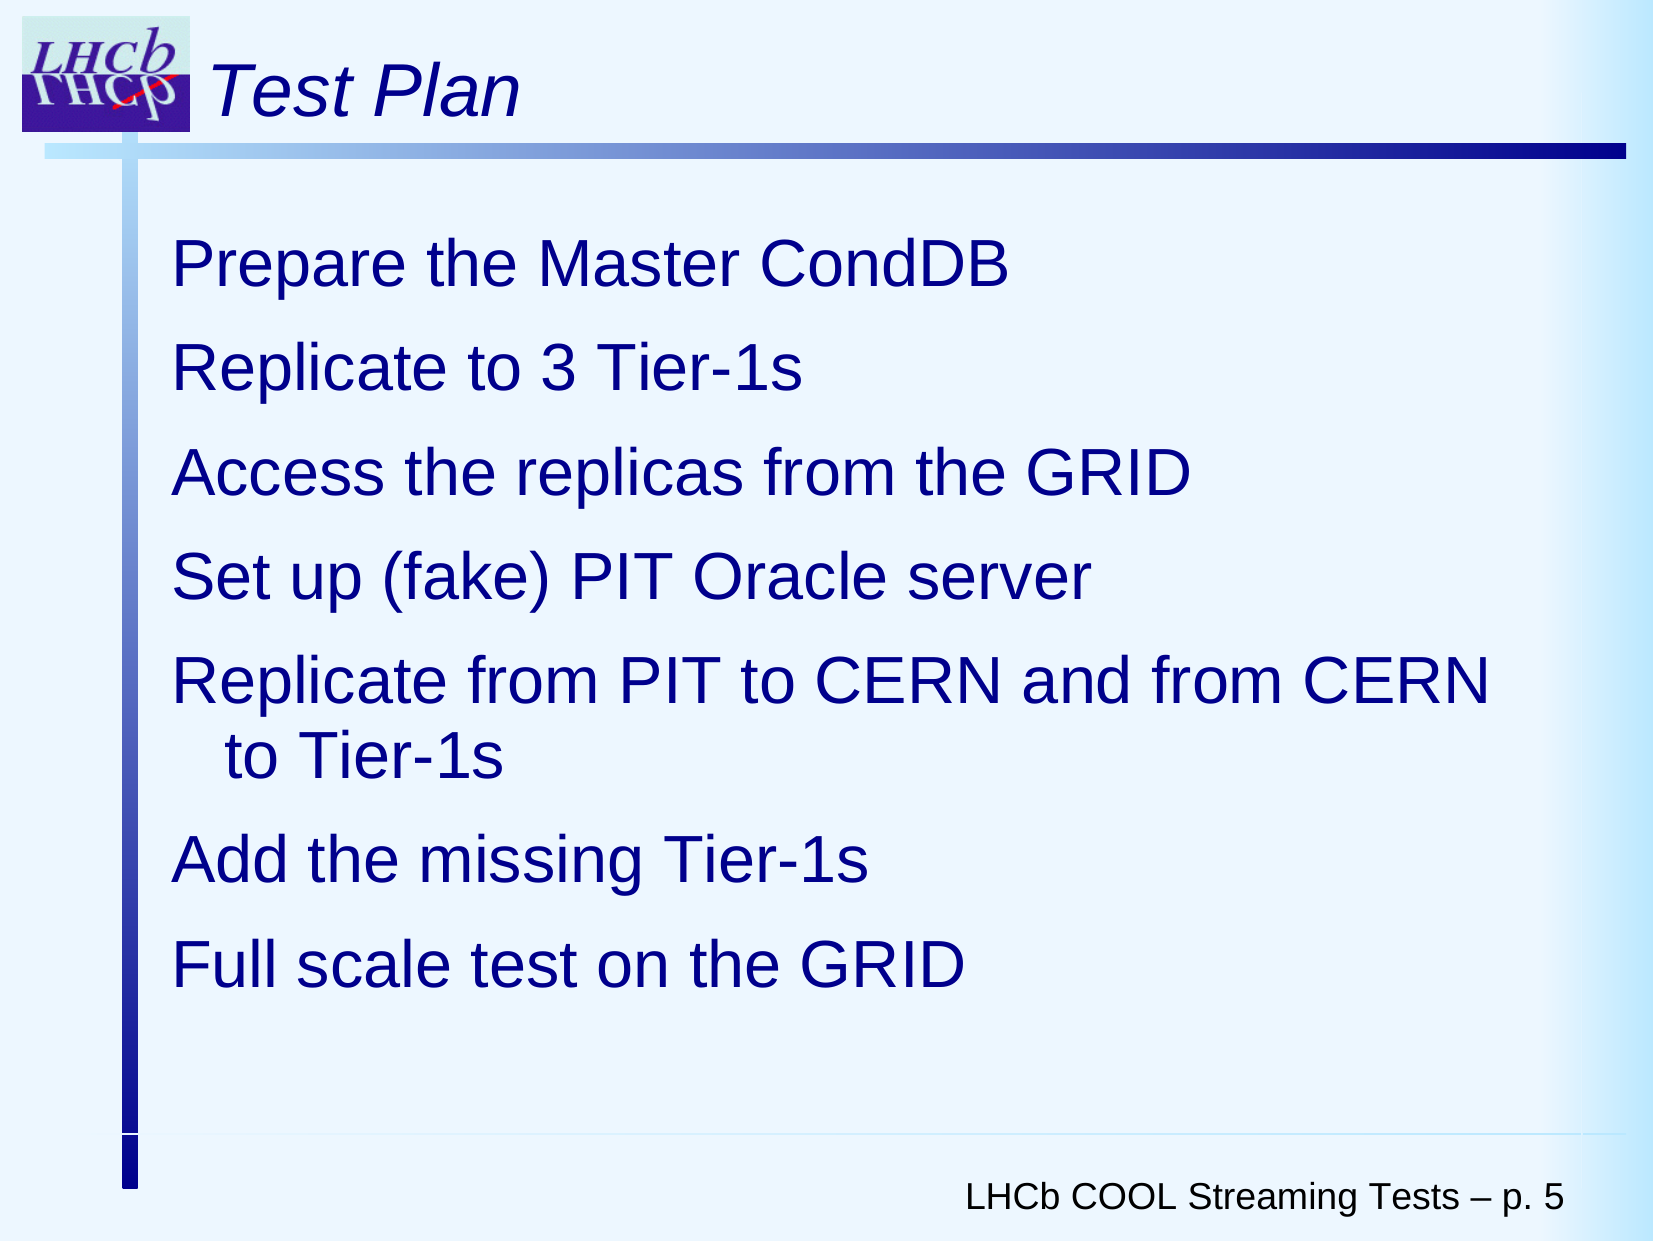

# Test Plan
Prepare the Master CondDB
Replicate to 3 Tier-1s
Access the replicas from the GRID
Set up (fake) PIT Oracle server
Replicate from PIT to CERN and from CERN to Tier-1s
Add the missing Tier-1s
Full scale test on the GRID